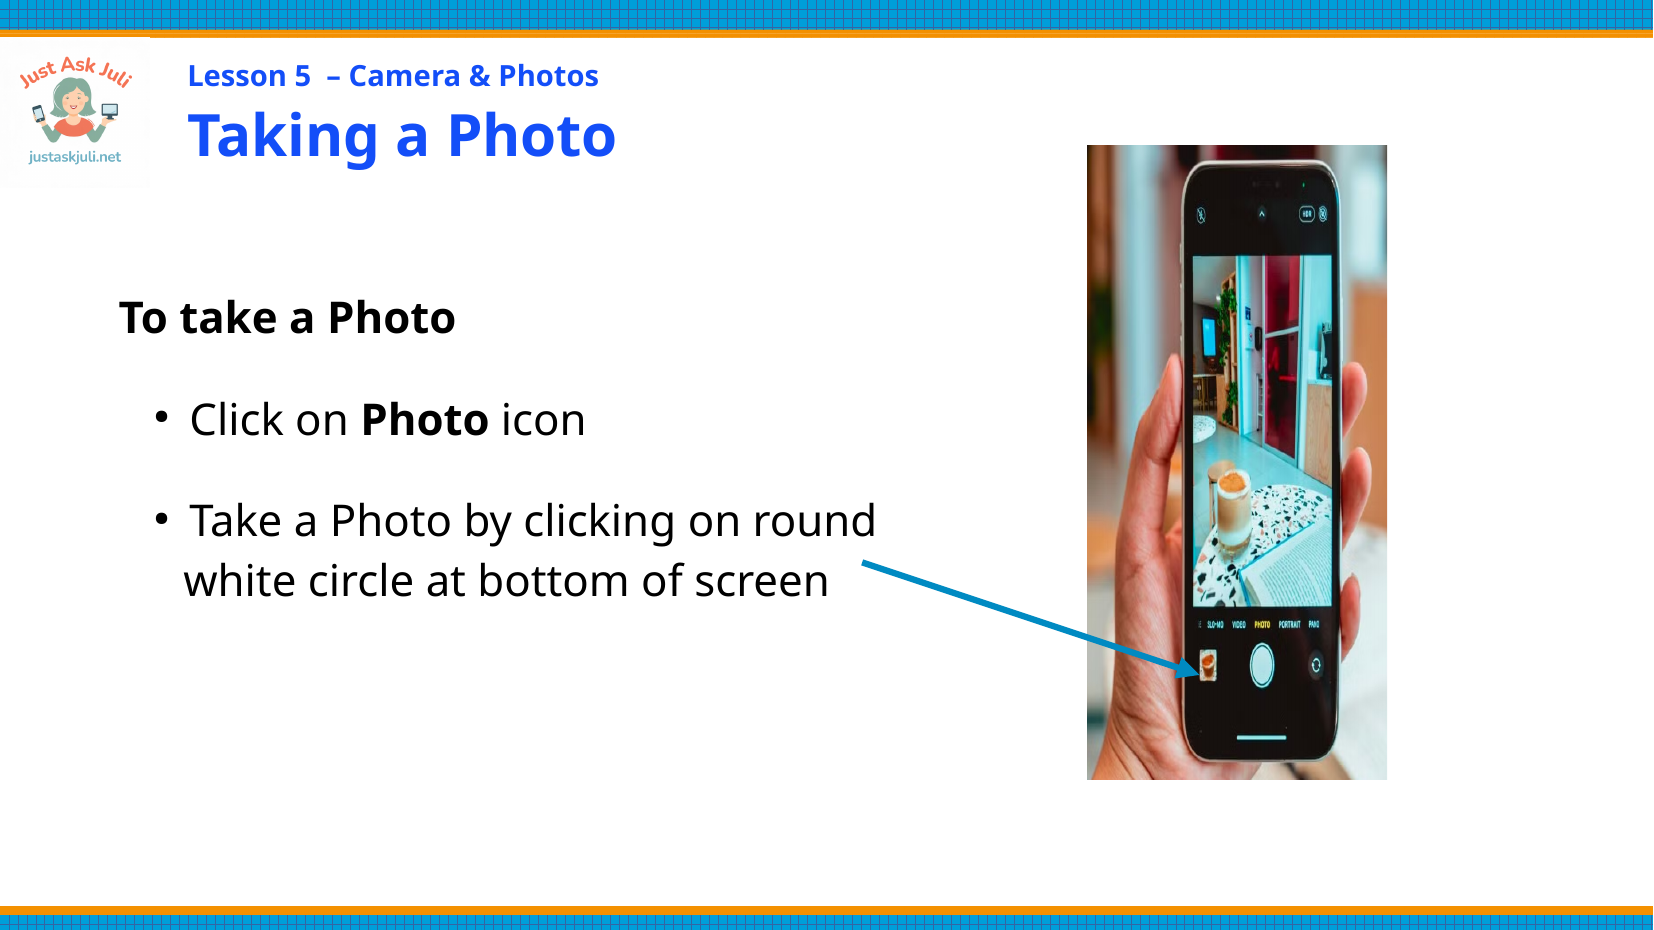

Lesson 5 – Camera & Photos
Taking a Photo
To take a Photo
Click on Photo icon
Take a Photo by clicking on round white circle at bottom of screen